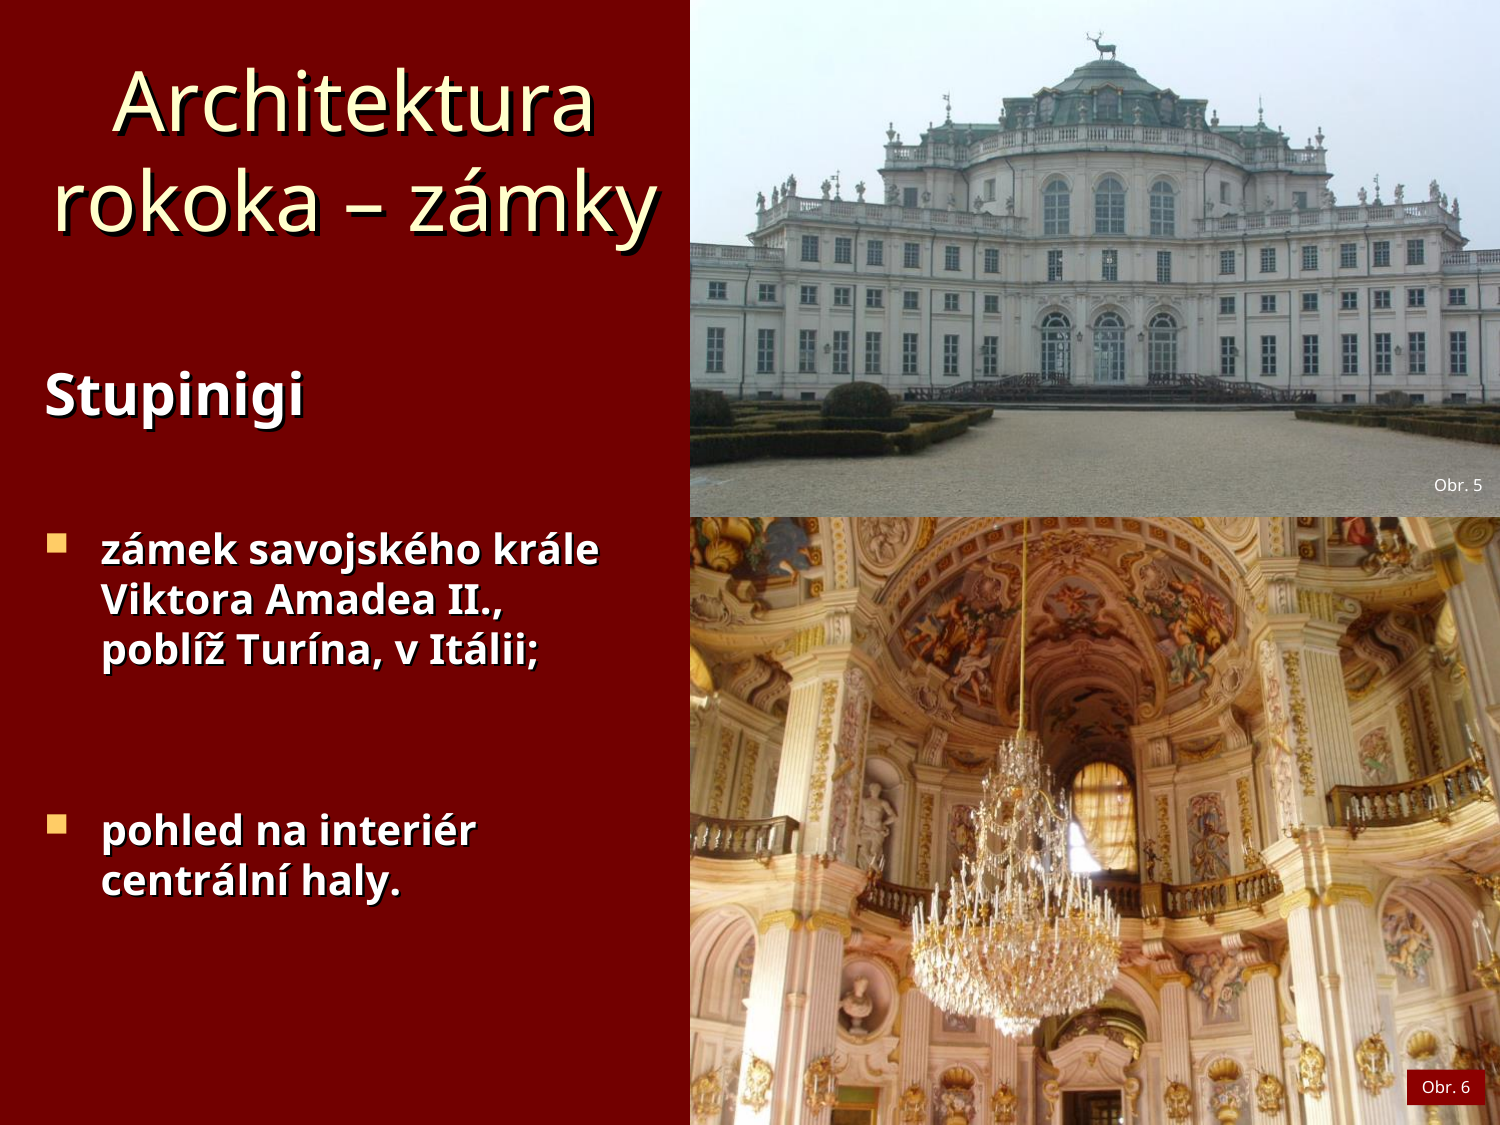

# Architektura rokoka – zámky
Stupinigi
zámek savojského krále Viktora Amadea II., poblíž Turína, v Itálii;
pohled na interiér centrální haly.
Obr. 5
Obr. 6